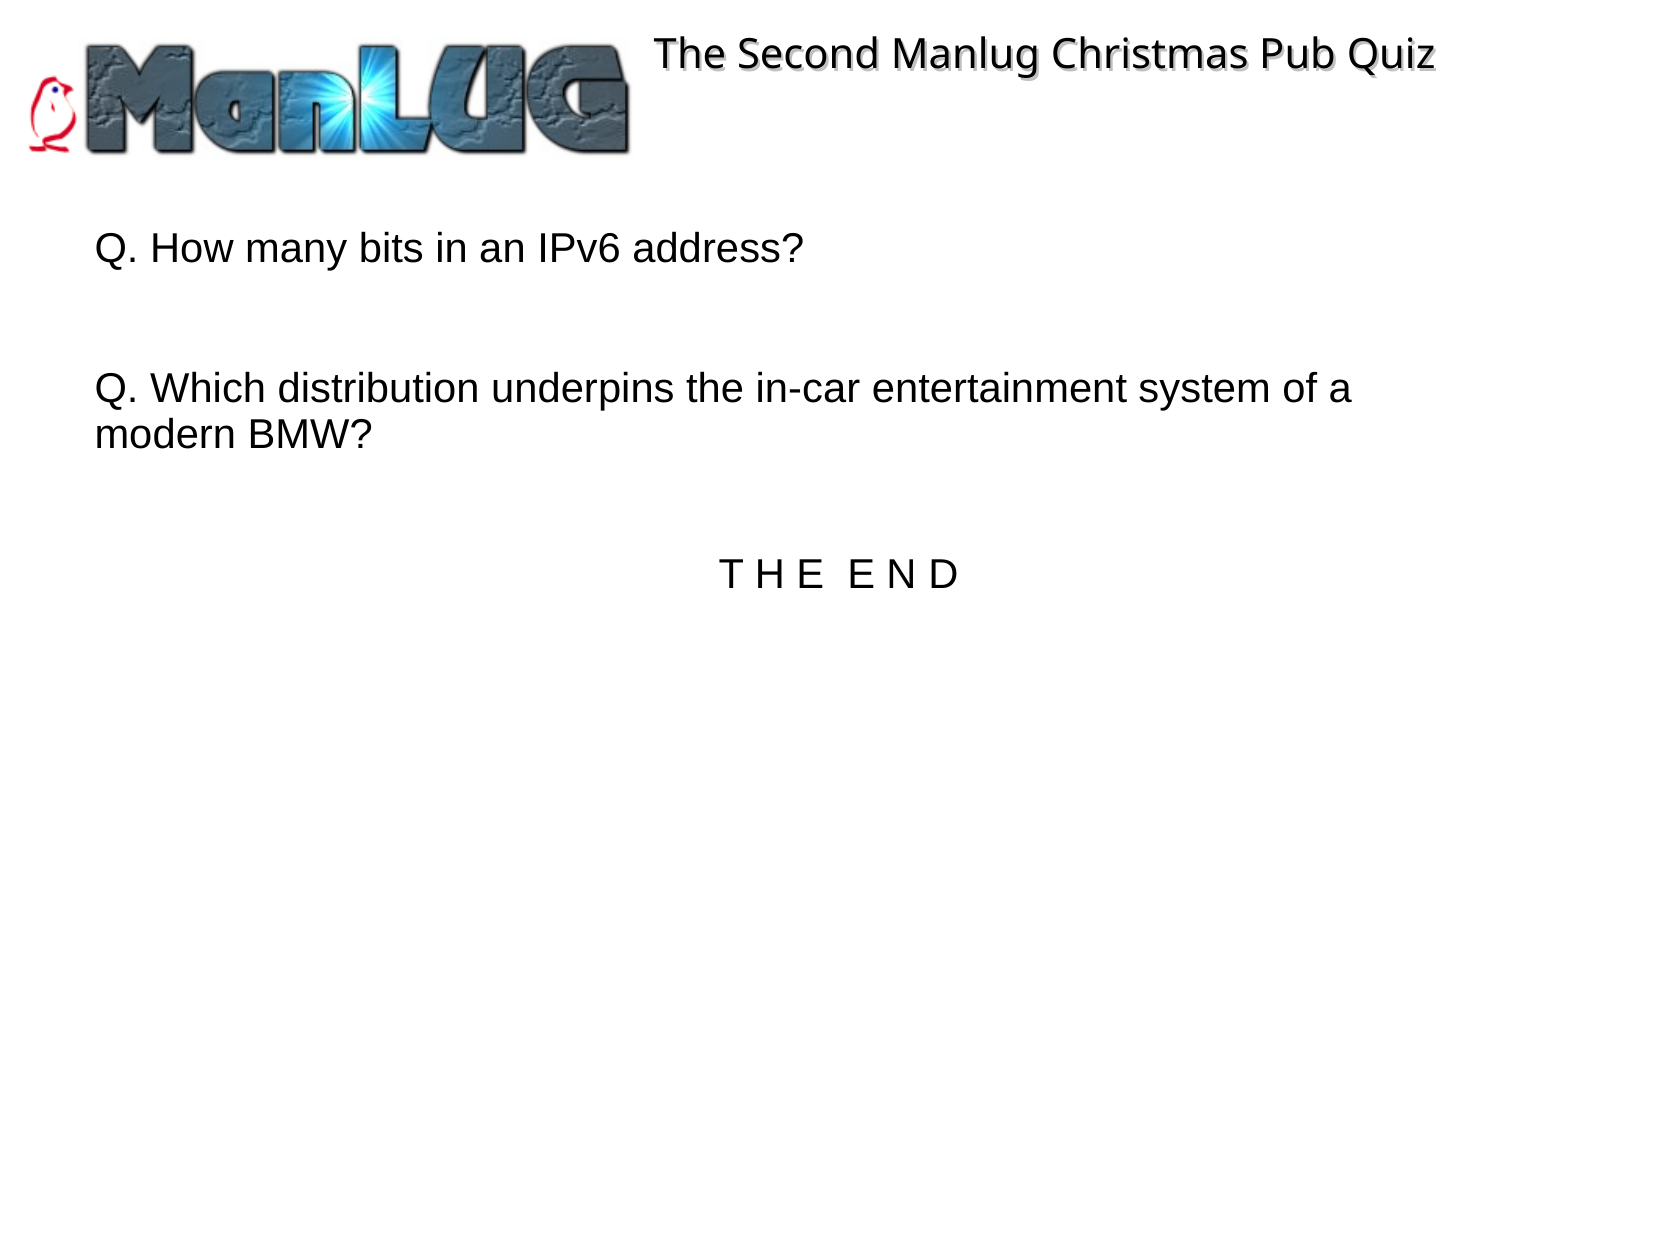

The Second Manlug Christmas Pub Quiz
# Q. How many bits in an IPv6 address?
Q. Which distribution underpins the in-car entertainment system of a
modern BMW?
T H E E N D